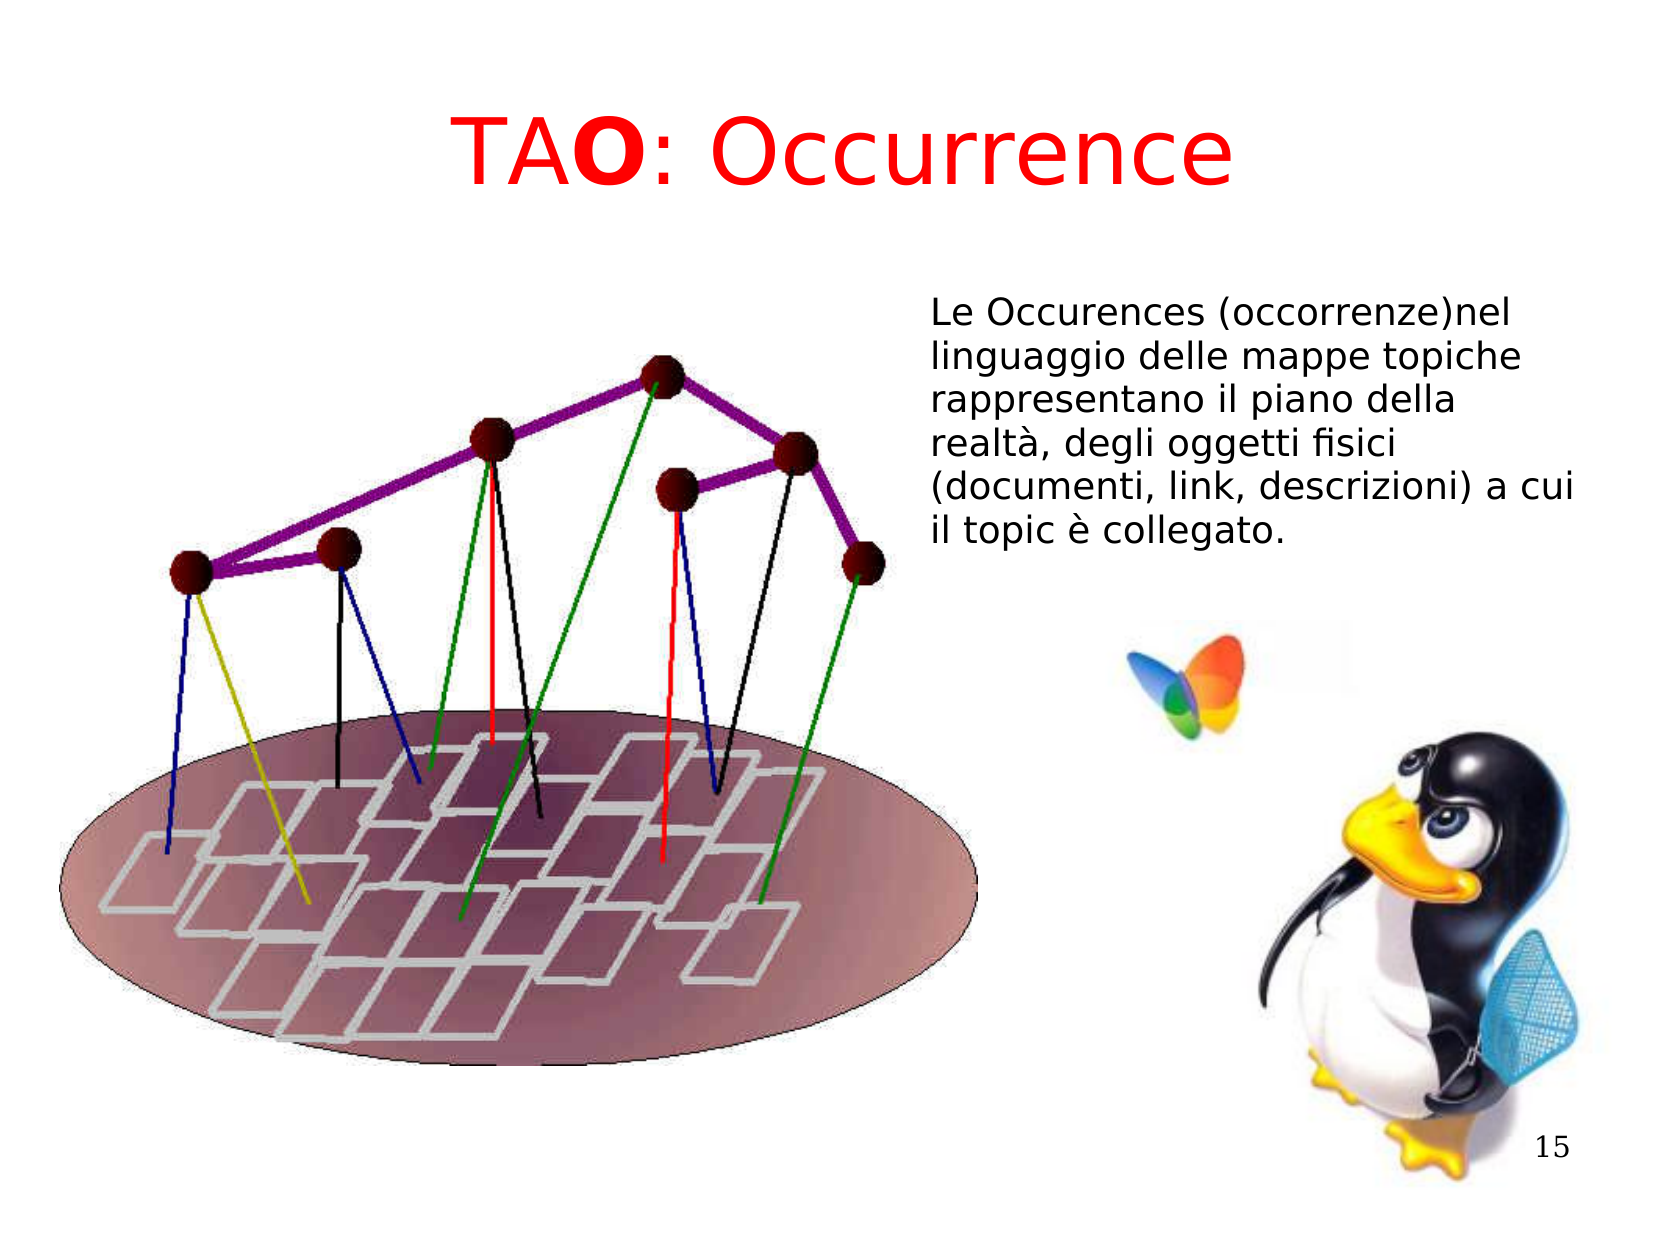

# TAO: Occurrence
Le Occurences (occorrenze)nel linguaggio delle mappe topiche rappresentano il piano della realtà, degli oggetti fisici (documenti, link, descrizioni) a cui il topic è collegato.
15